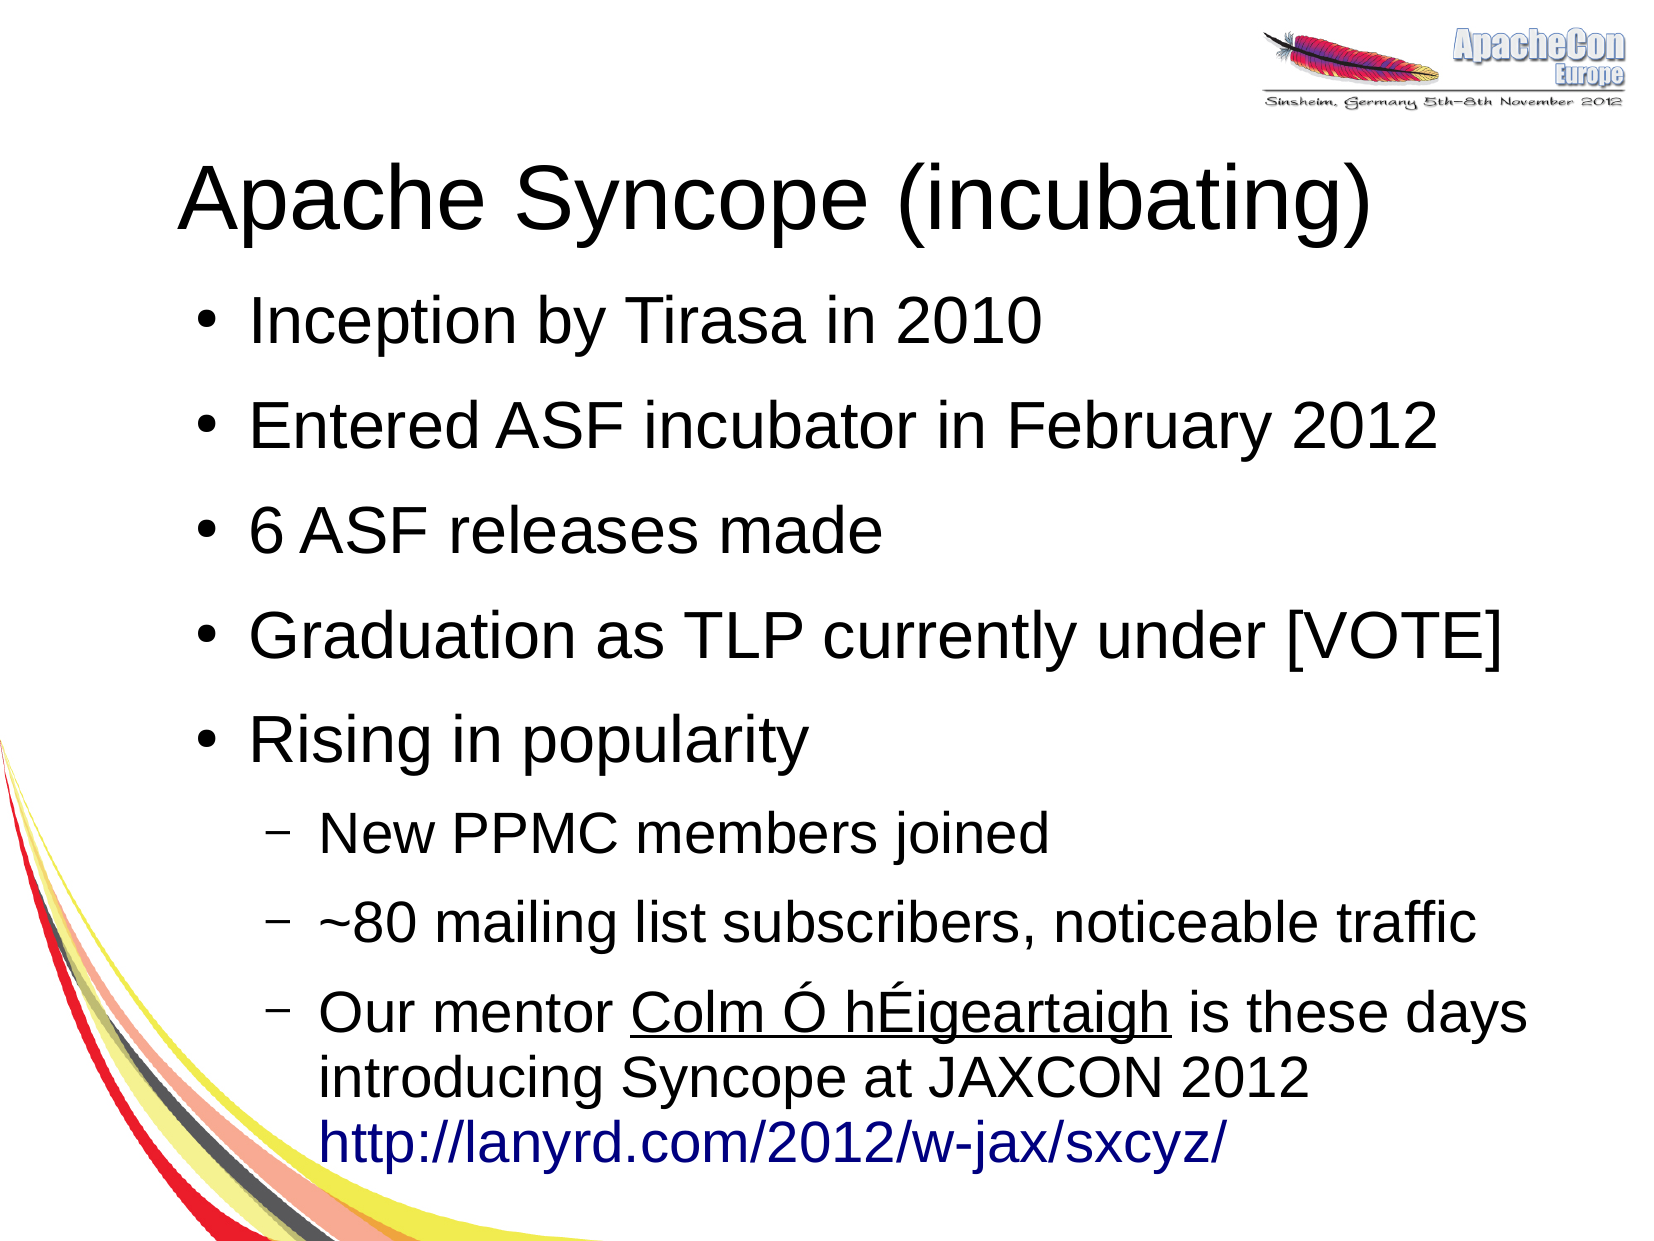

# Apache Syncope (incubating)
Inception by Tirasa in 2010
Entered ASF incubator in February 2012
6 ASF releases made
Graduation as TLP currently under [VOTE]
Rising in popularity
New PPMC members joined
~80 mailing list subscribers, noticeable traffic
Our mentor Colm Ó hÉigeartaigh is these days introducing Syncope at JAXCON 2012 http://lanyrd.com/2012/w-jax/sxcyz/